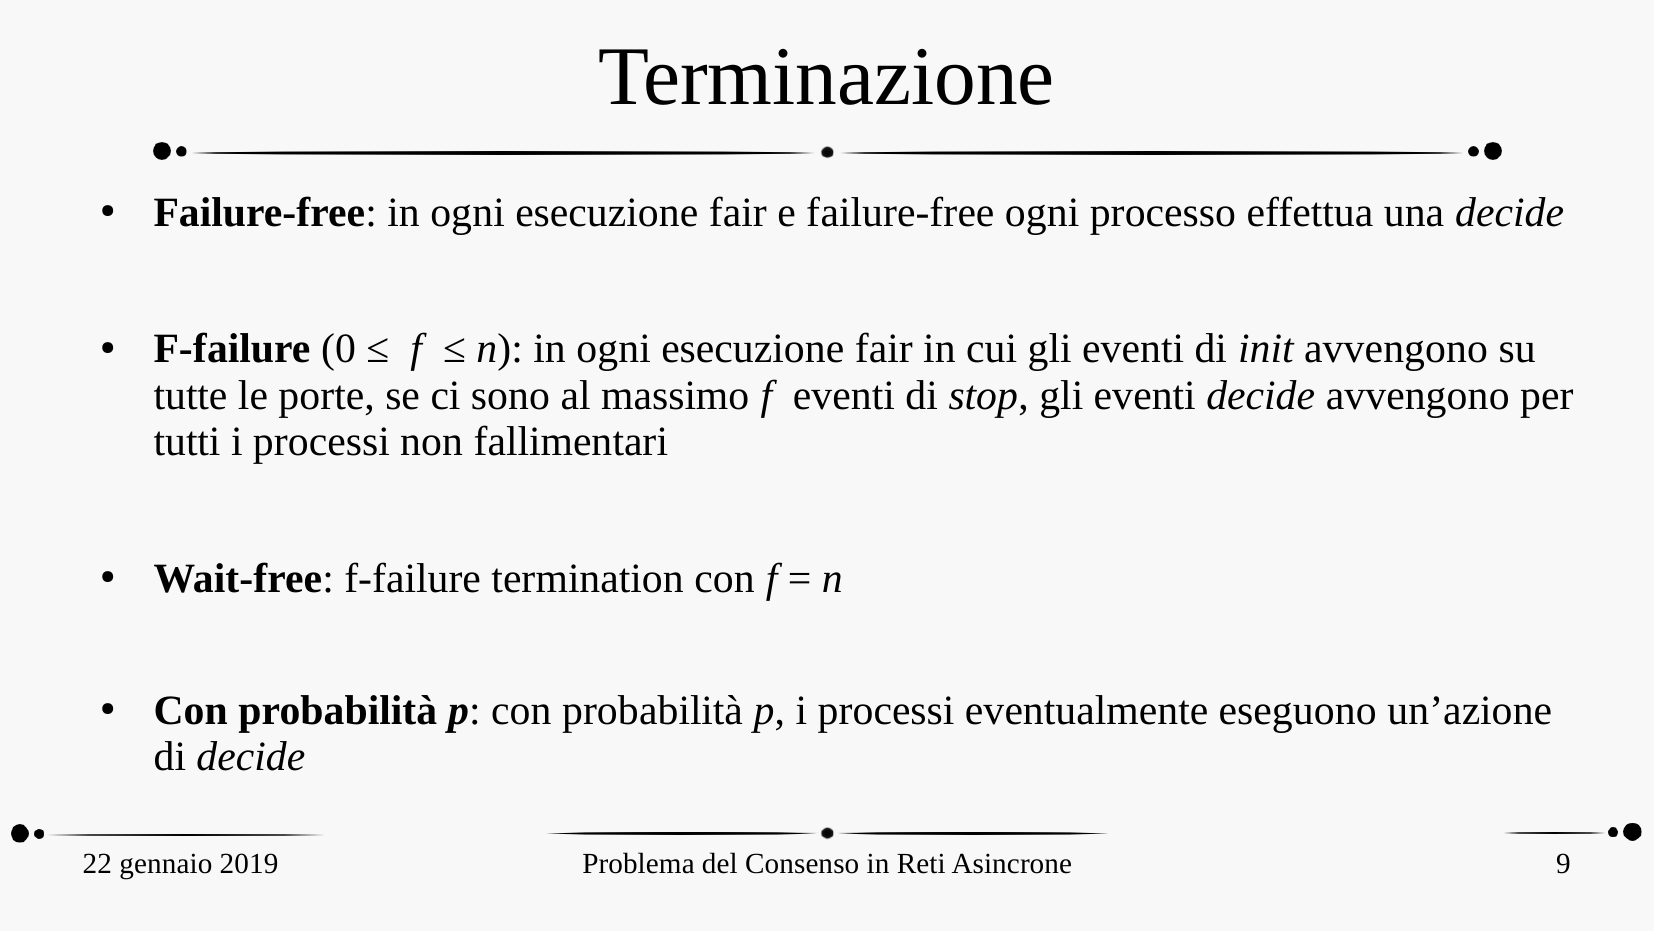

# Terminazione
Failure-free: in ogni esecuzione fair e failure-free ogni processo effettua una decide
F-failure (0 ≤ f ≤ n): in ogni esecuzione fair in cui gli eventi di init avvengono su tutte le porte, se ci sono al massimo f eventi di stop, gli eventi decide avvengono per tutti i processi non fallimentari
Wait-free: f-failure termination con f = n
Con probabilità p: con probabilità p, i processi eventualmente eseguono un’azione di decide
22 gennaio 2019
Problema del Consenso in Reti Asincrone
9